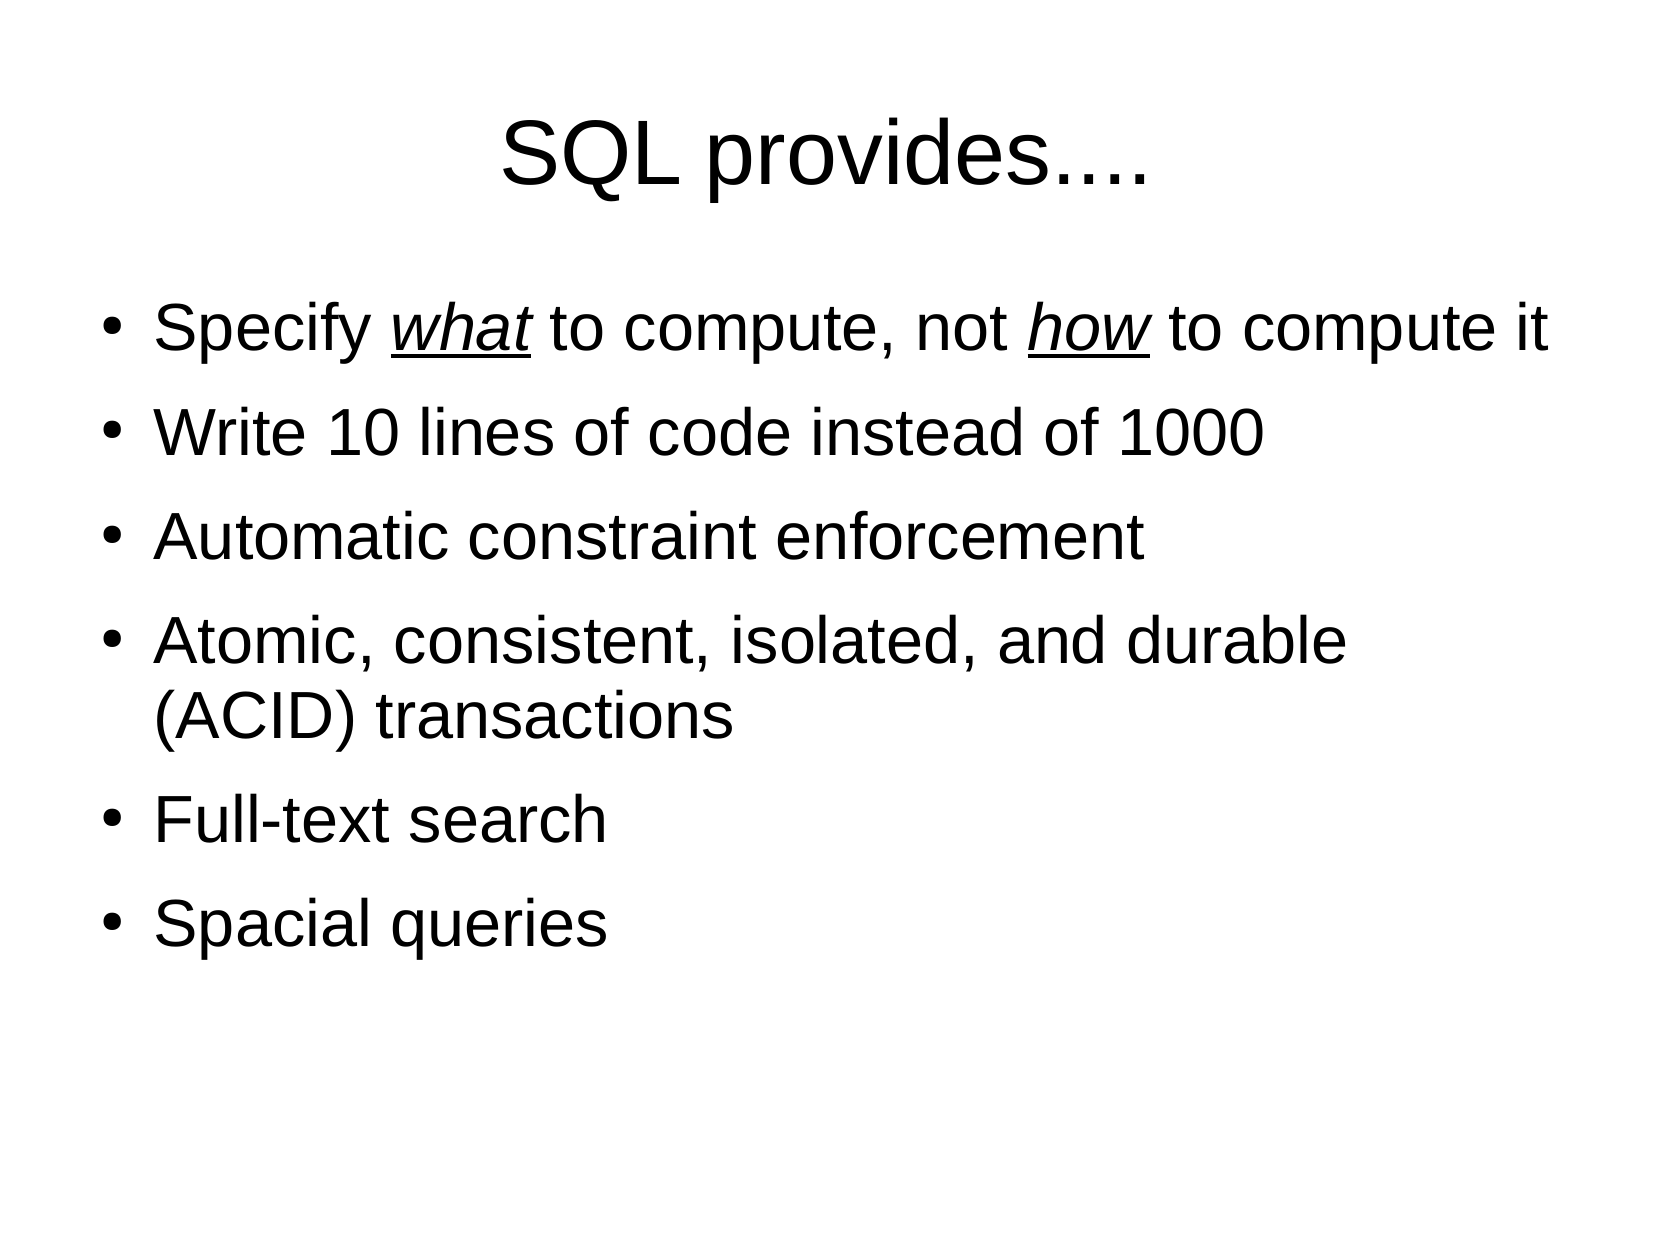

# SQL provides....
Specify what to compute, not how to compute it
Write 10 lines of code instead of 1000
Automatic constraint enforcement
Atomic, consistent, isolated, and durable (ACID) transactions
Full-text search
Spacial queries